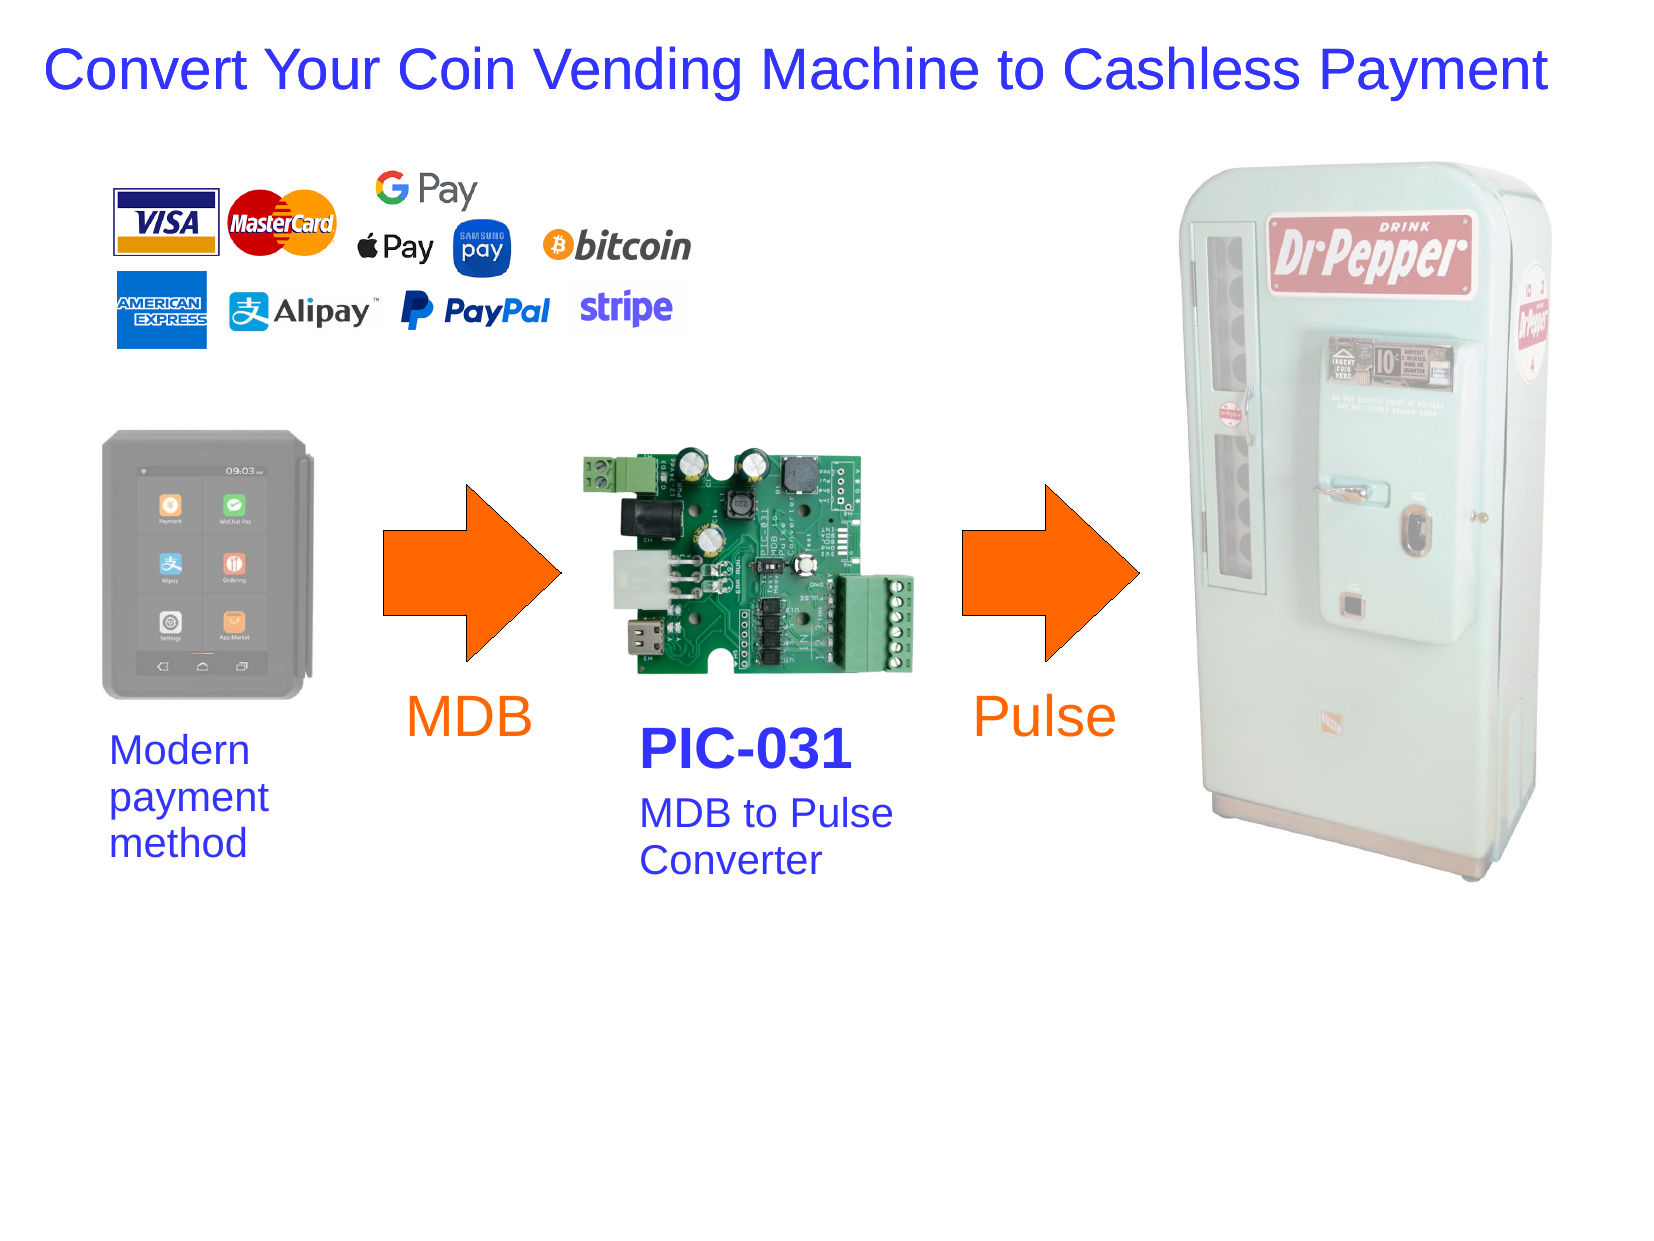

Convert Your Coin Vending Machine to Cashless Payment
Convert Your Coin Vending Machine to Cashless Payment
MDB
Pulse
PIC-031
Modern
payment
method
MDB to Pulse
Converter